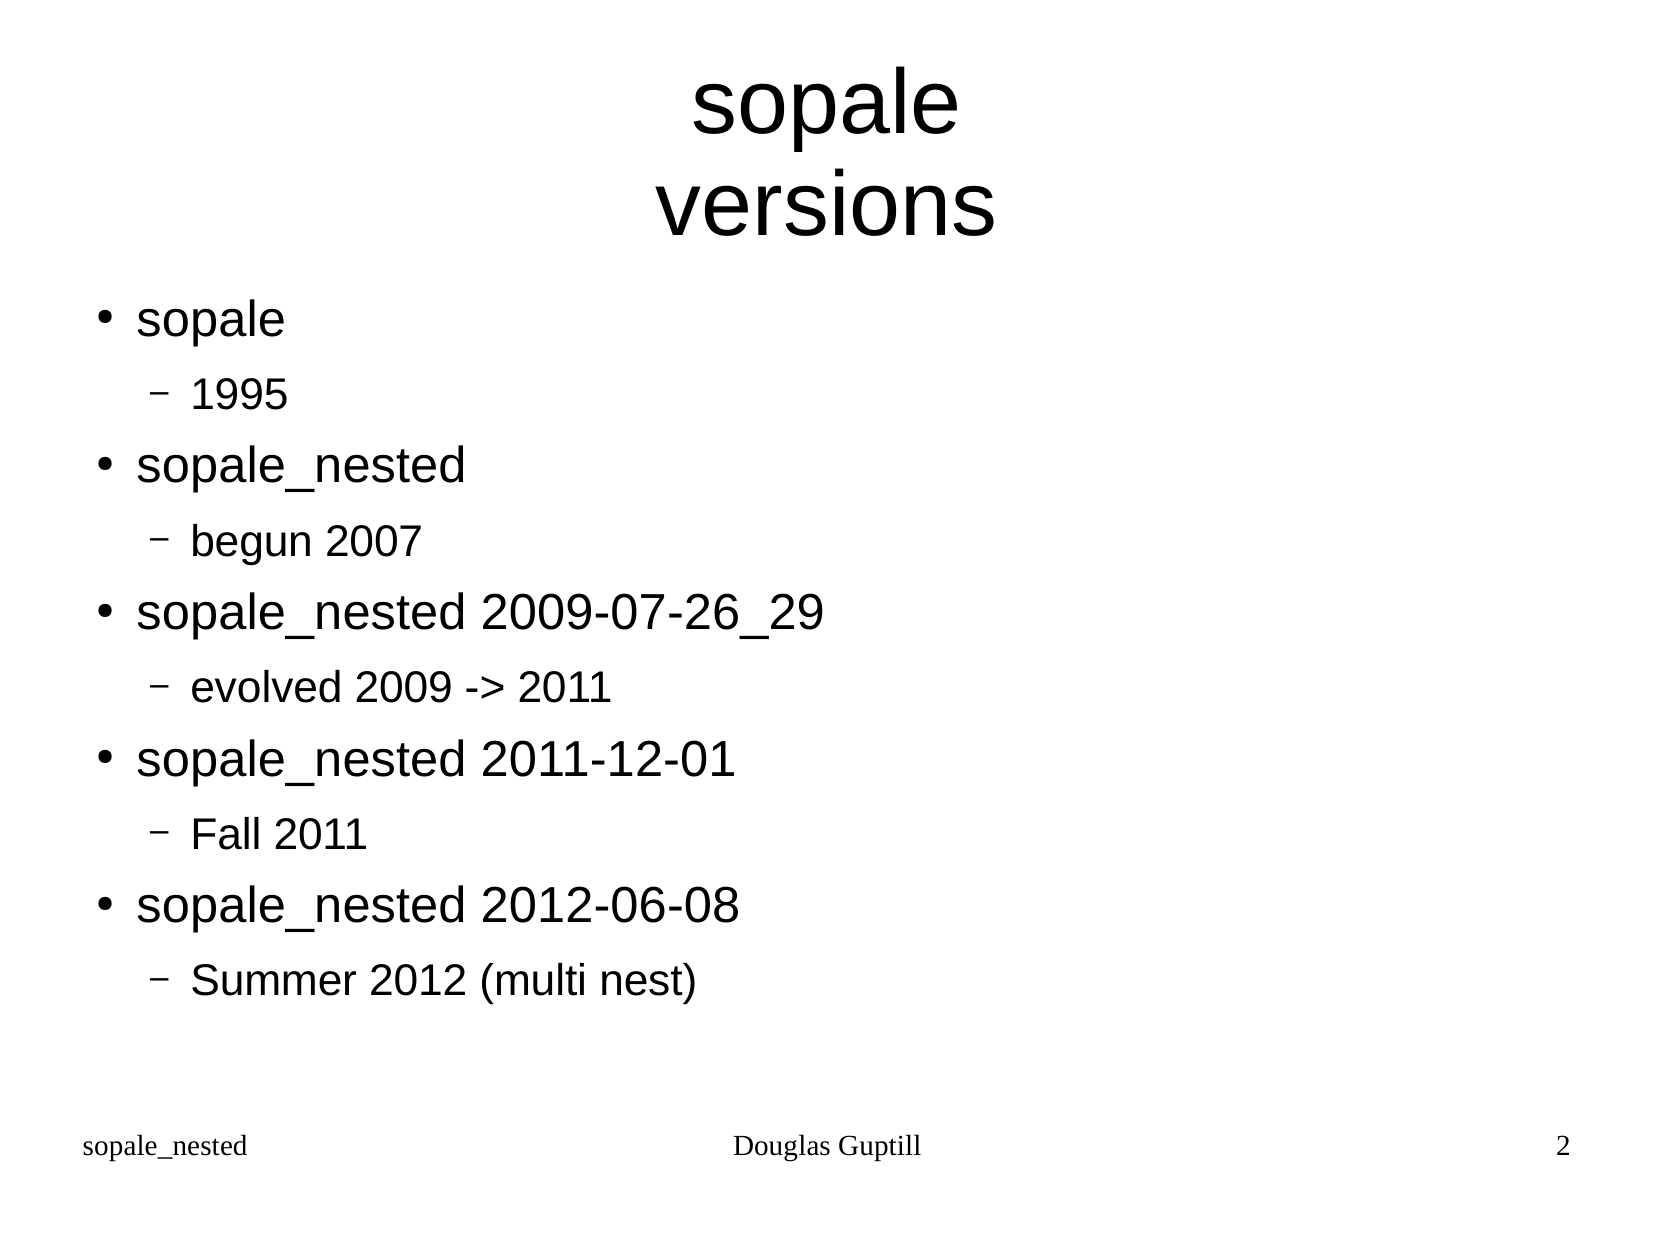

# sopale versions
sopale
1995
sopale_nested
begun 2007
sopale_nested 2009-07-26_29
evolved 2009 -> 2011
sopale_nested 2011-12-01
Fall 2011
sopale_nested 2012-06-08
Summer 2012 (multi nest)
sopale_nested
Douglas Guptill
2